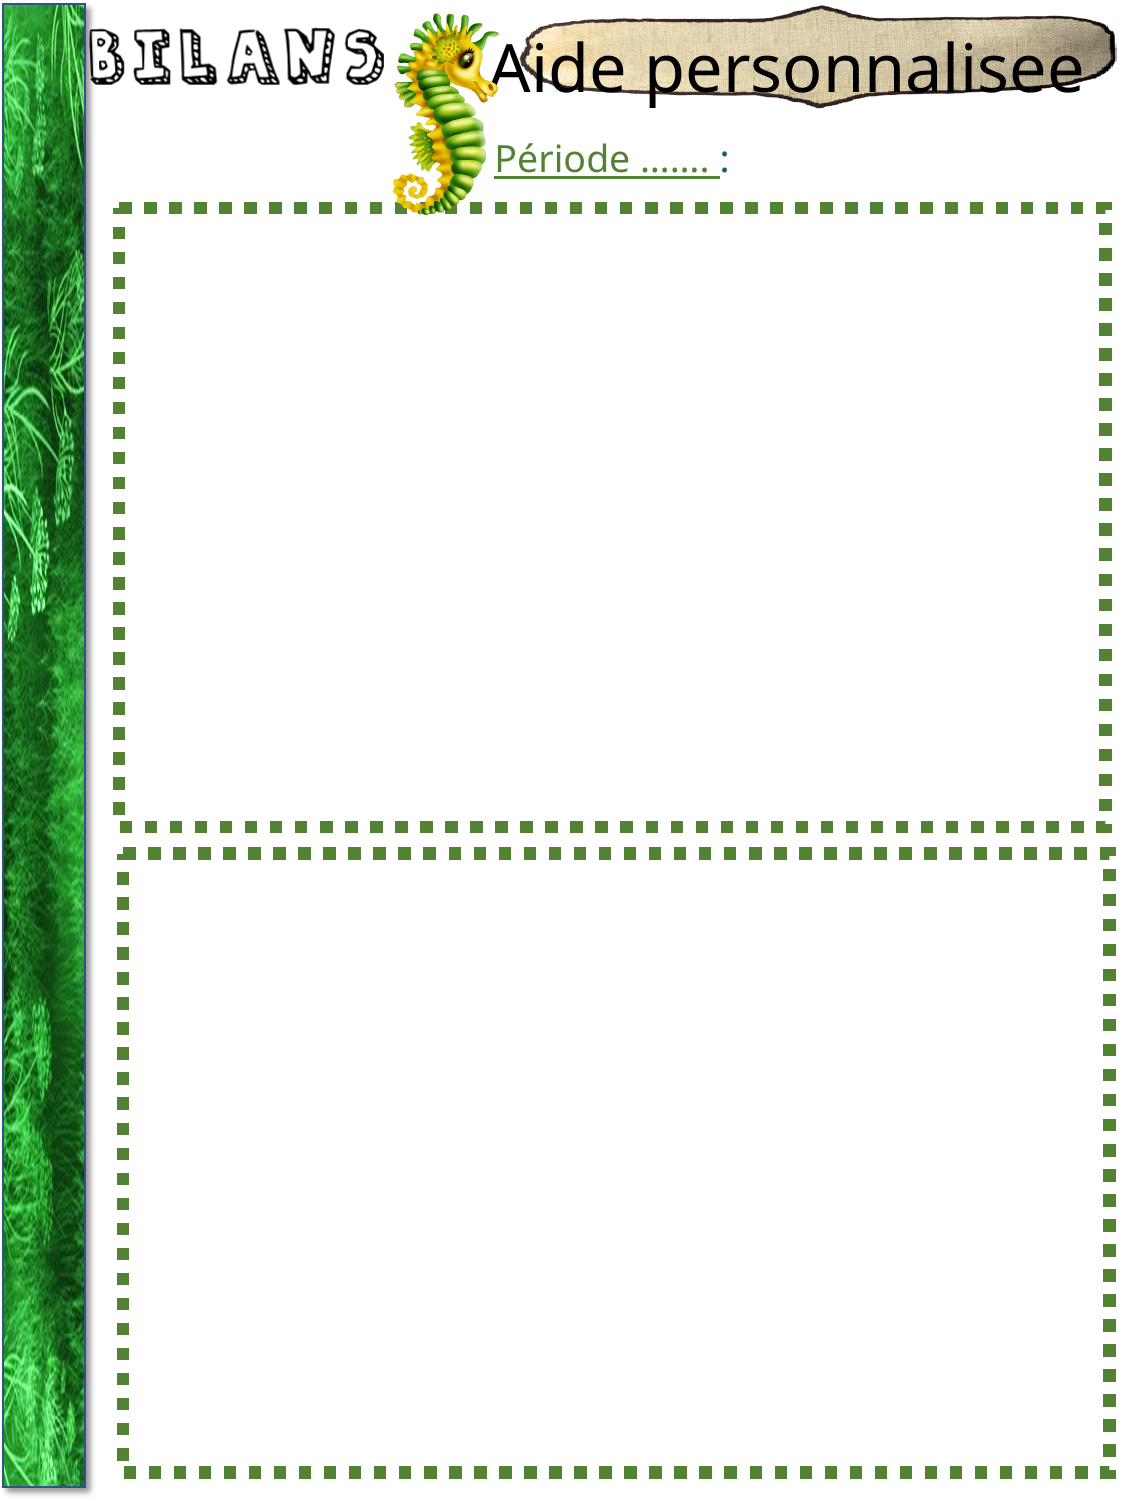

Aide personnalisee
Période ……. :
Période ……. :
ReCreatisse.com